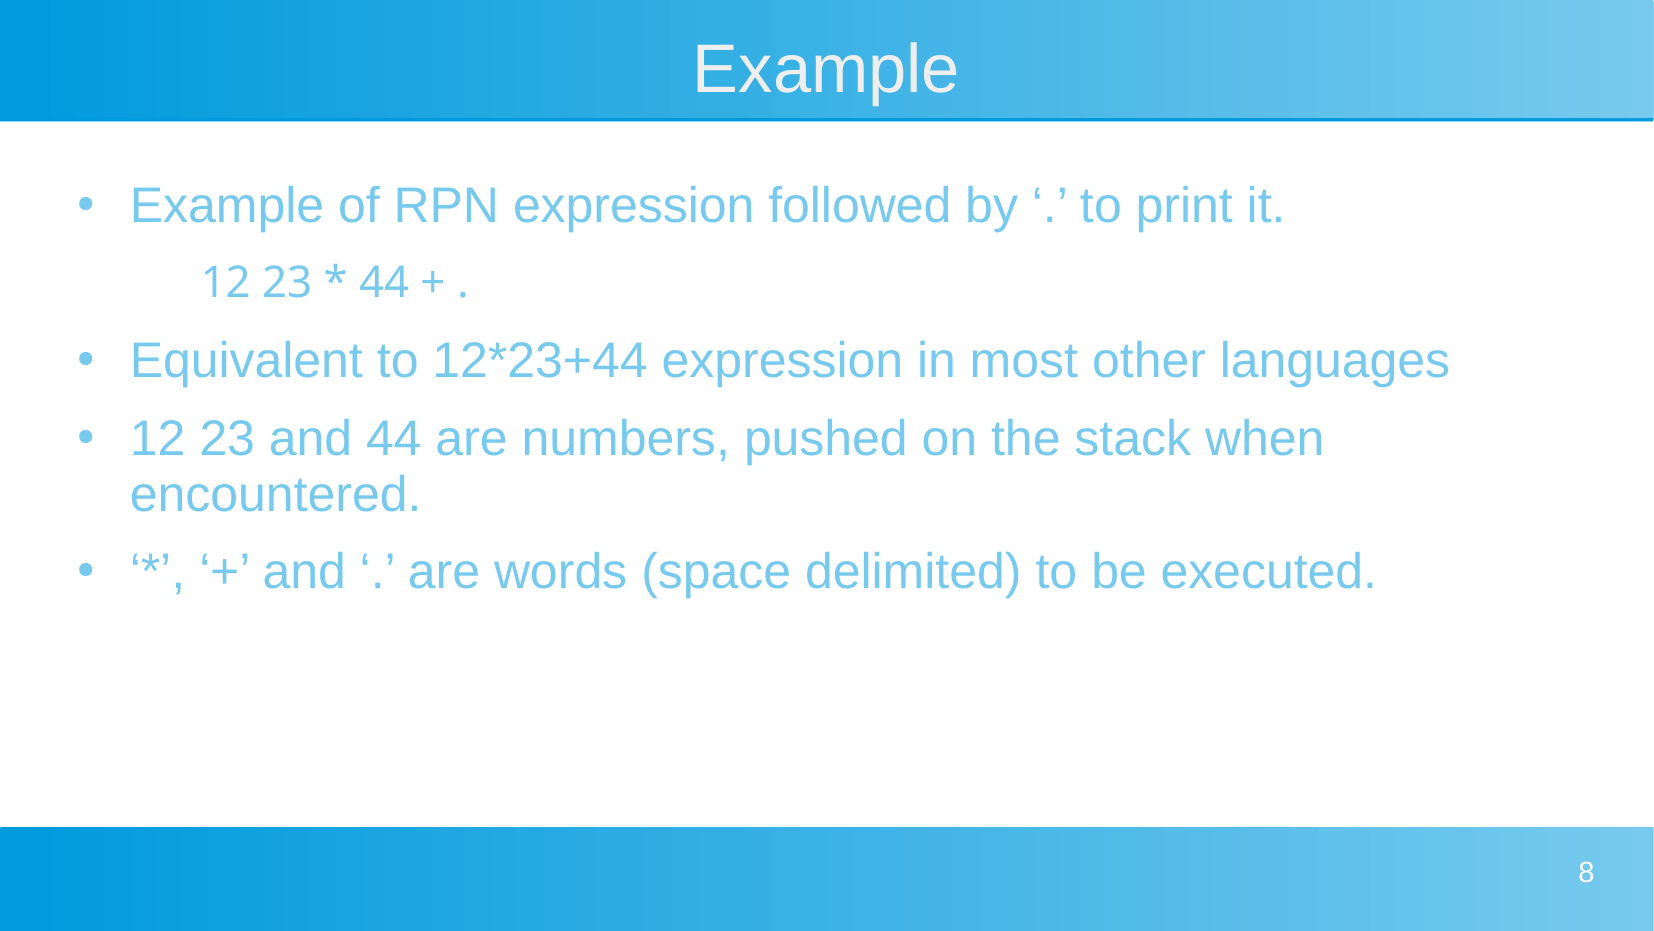

# Example
Example of RPN expression followed by ‘.’ to print it.
12 23 * 44 + .
Equivalent to 12*23+44 expression in most other languages
12 23 and 44 are numbers, pushed on the stack when encountered.
‘*’, ‘+’ and ‘.’ are words (space delimited) to be executed.
8